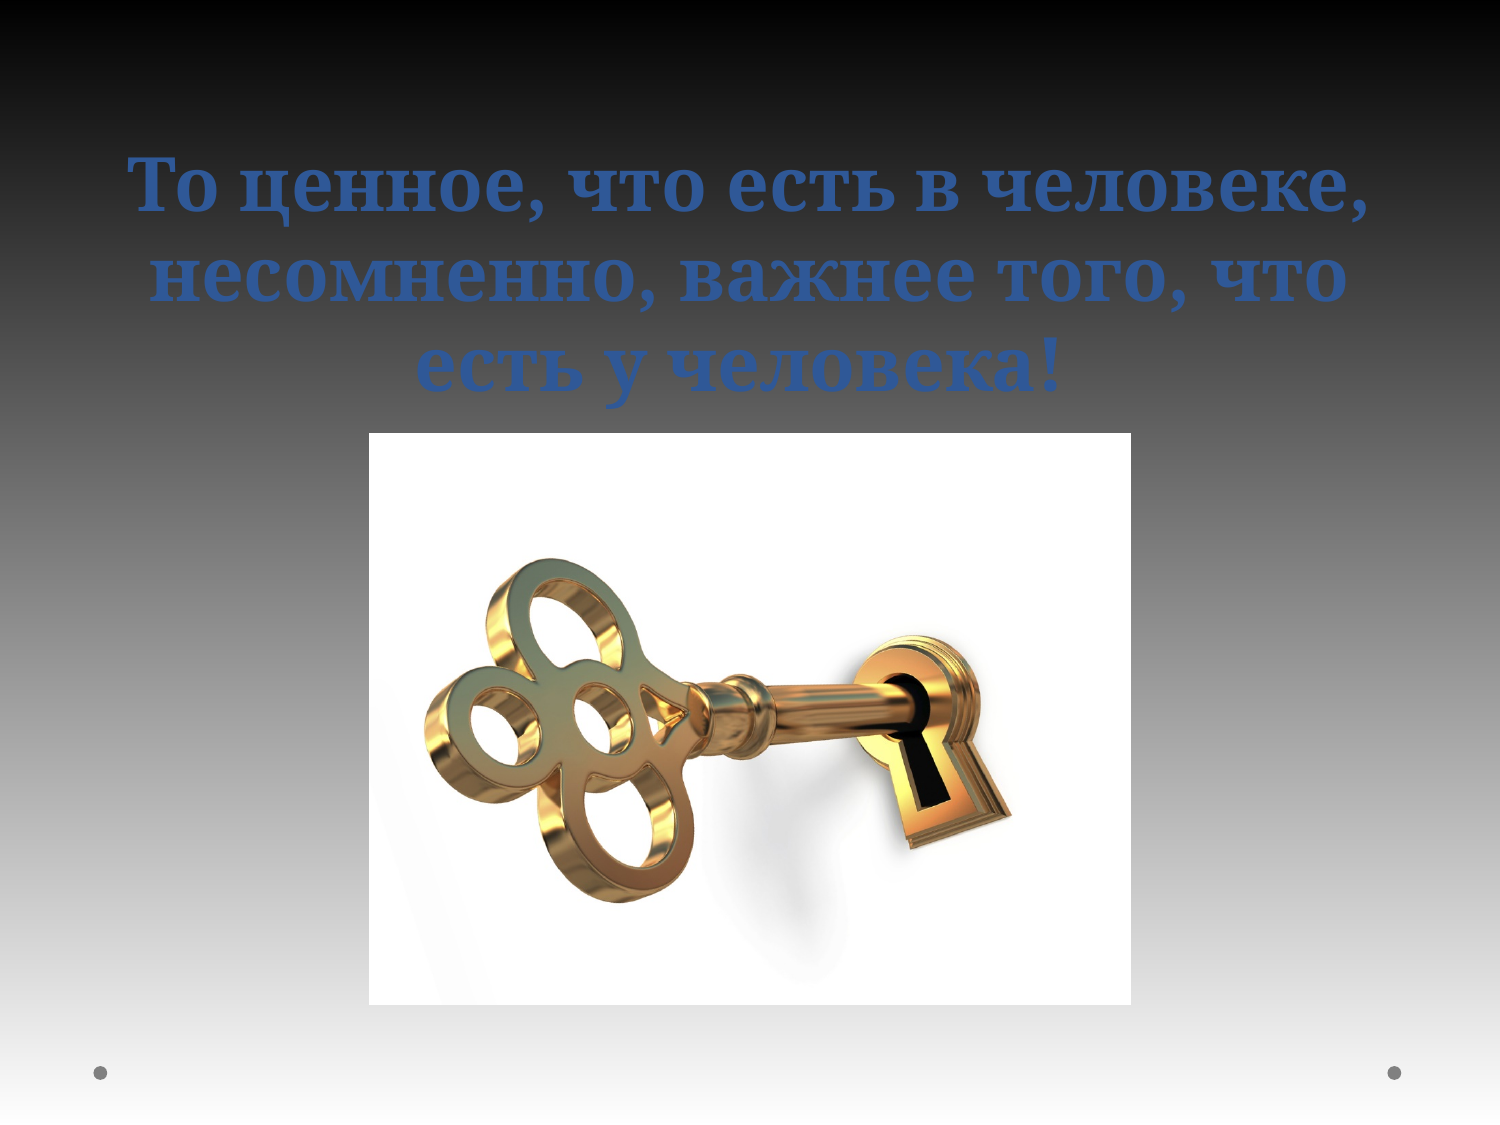

# То ценное, что есть в человеке, несомненно, важнее того, что есть у человека!